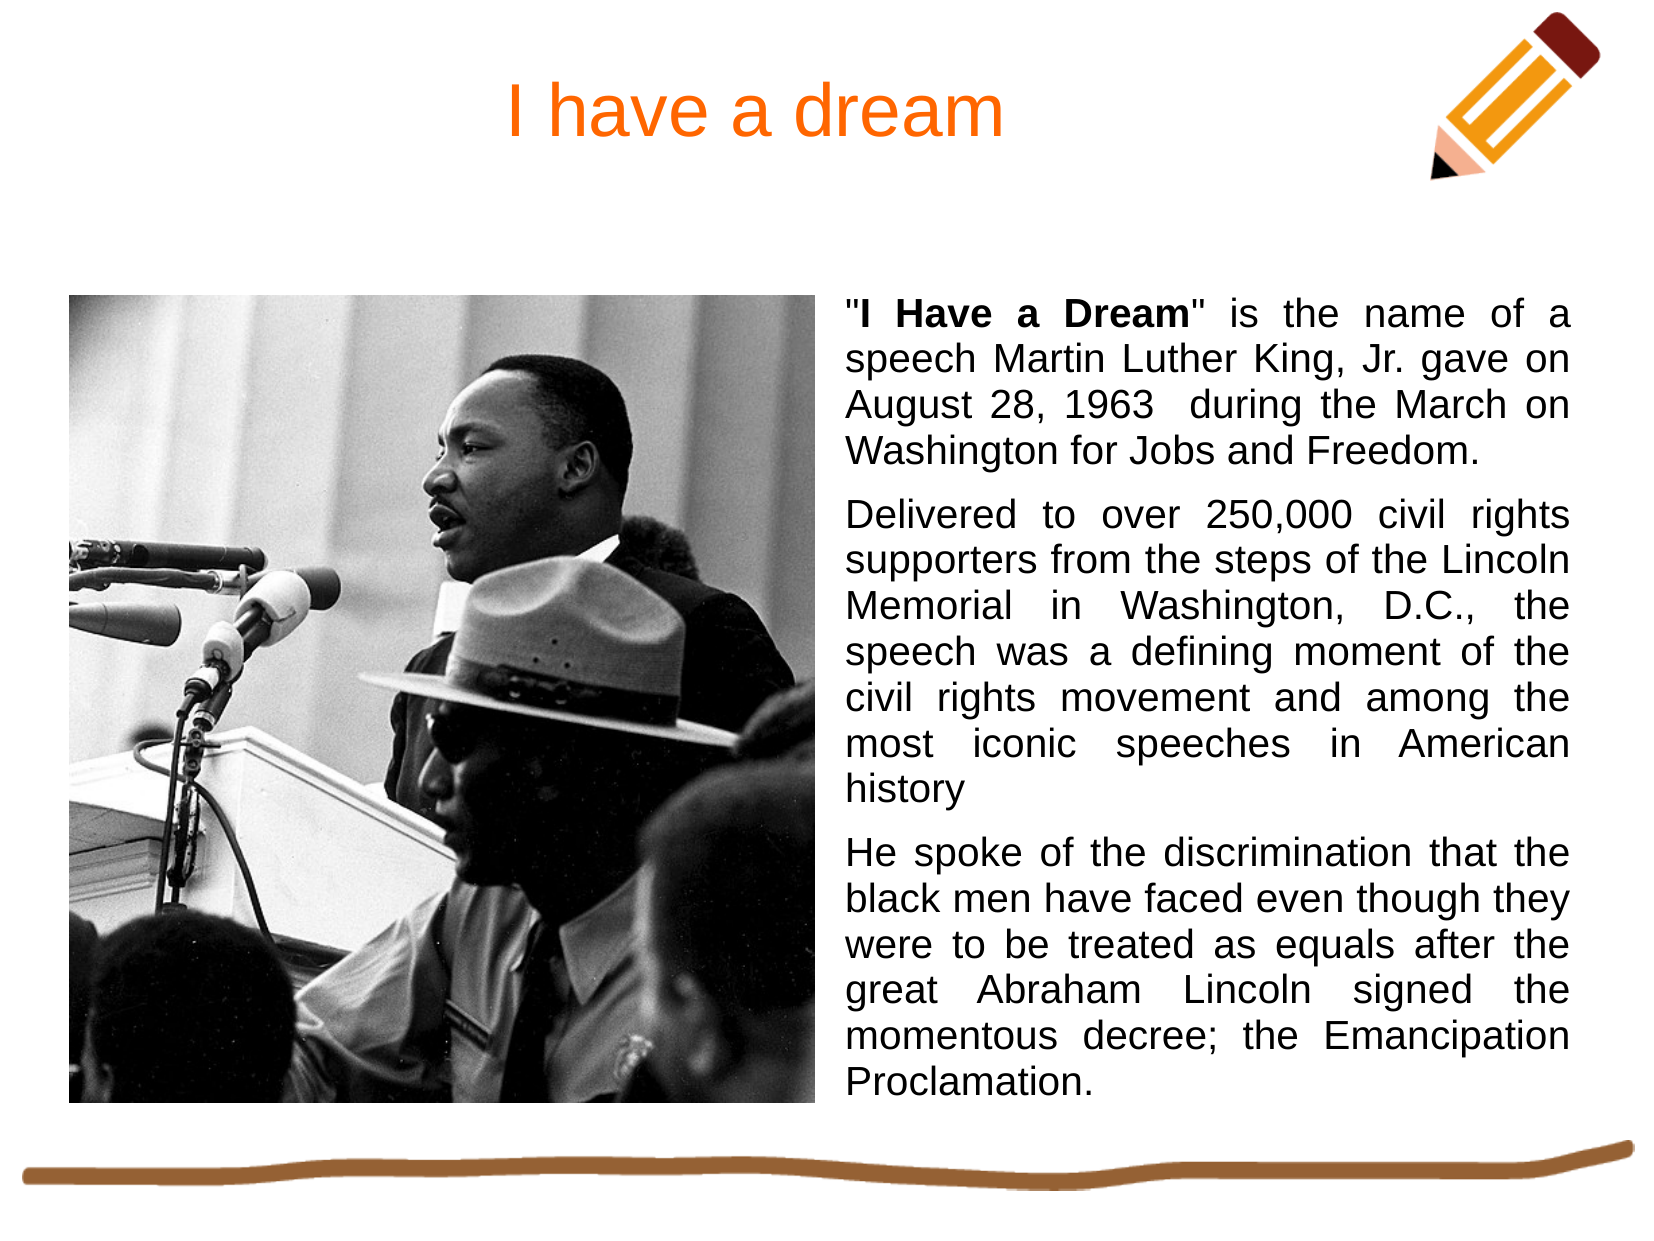

# I have a dream
"I Have a Dream" is the name of a speech Martin Luther King, Jr. gave on August 28, 1963 during the March on Washington for Jobs and Freedom.
Delivered to over 250,000 civil rights supporters from the steps of the Lincoln Memorial in Washington, D.C., the speech was a defining moment of the civil rights movement and among the most iconic speeches in American history
He spoke of the discrimination that the black men have faced even though they were to be treated as equals after the great Abraham Lincoln signed the momentous decree; the Emancipation Proclamation.